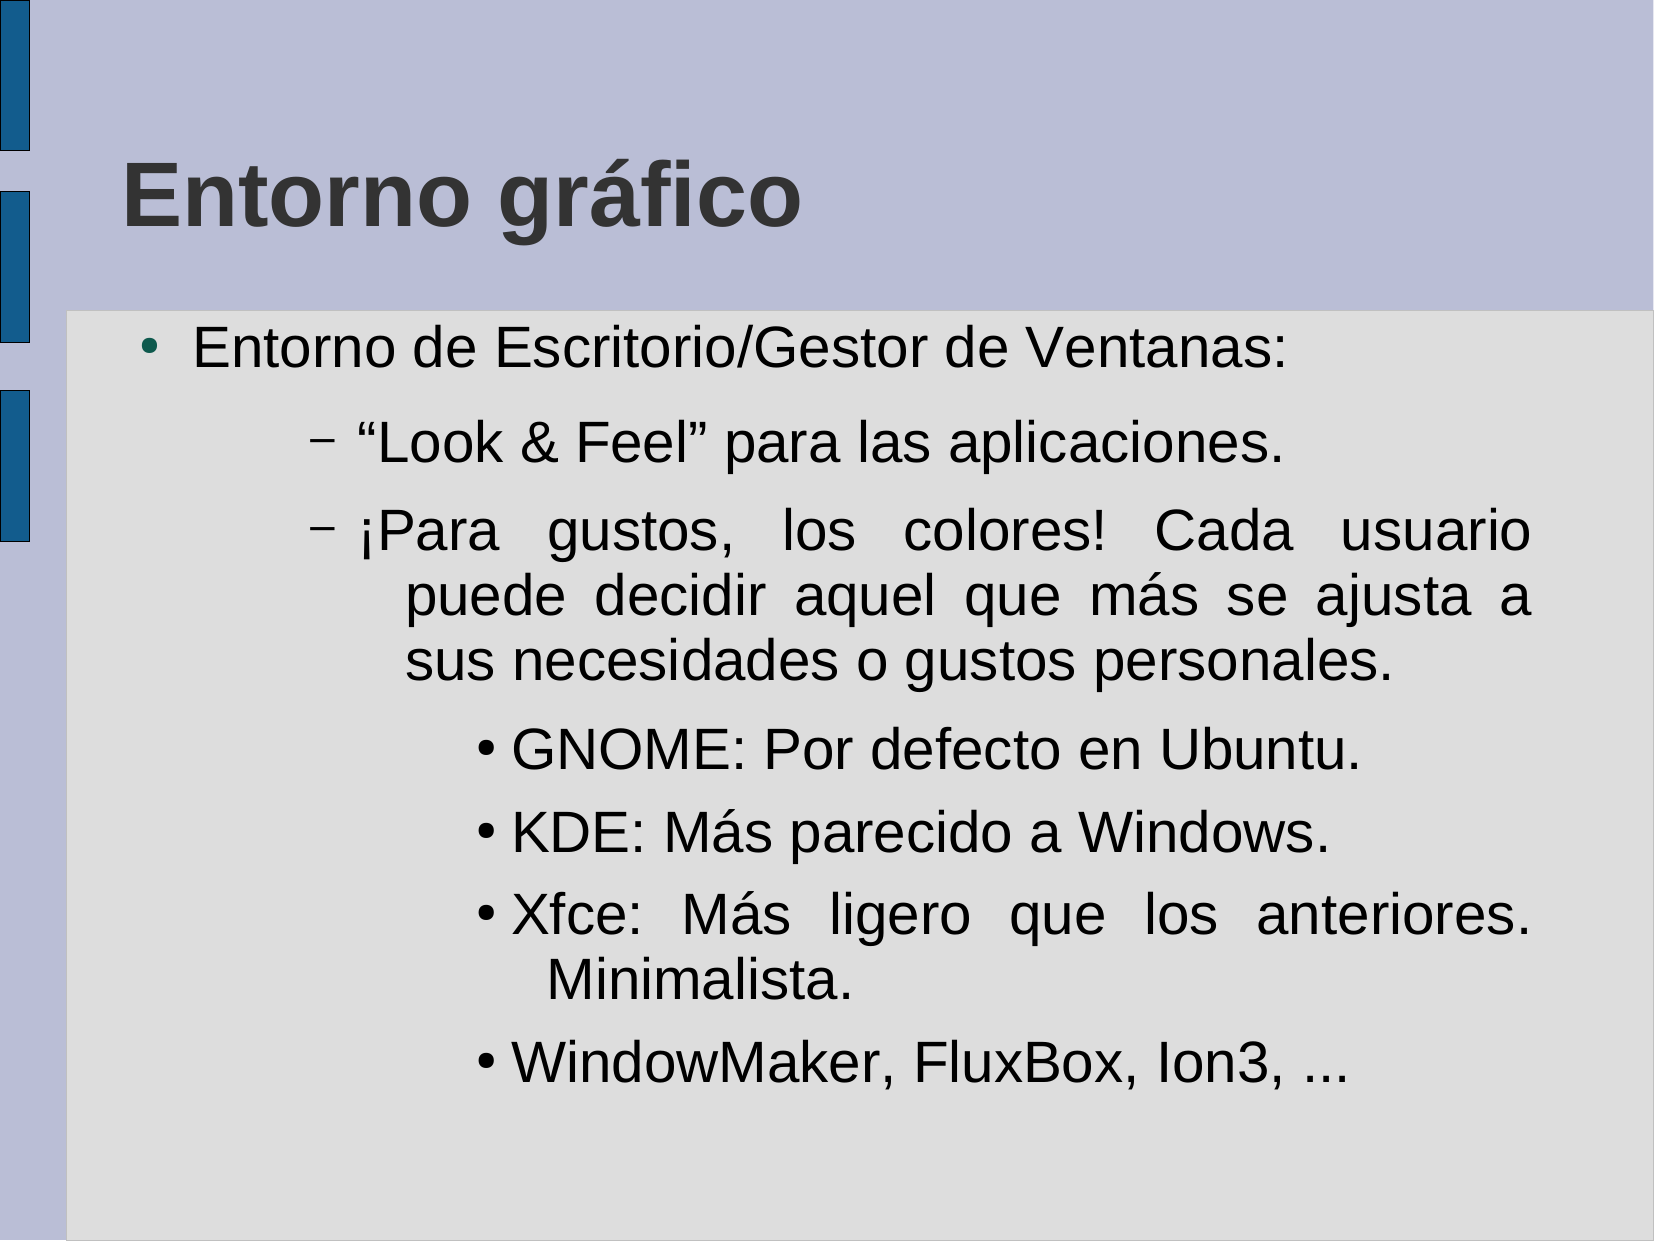

# Entorno gráfico
Entorno de Escritorio/Gestor de Ventanas:
“Look & Feel” para las aplicaciones.
¡Para gustos, los colores! Cada usuario puede decidir aquel que más se ajusta a sus necesidades o gustos personales.
GNOME: Por defecto en Ubuntu.
KDE: Más parecido a Windows.
Xfce: Más ligero que los anteriores. Minimalista.
WindowMaker, FluxBox, Ion3, ...